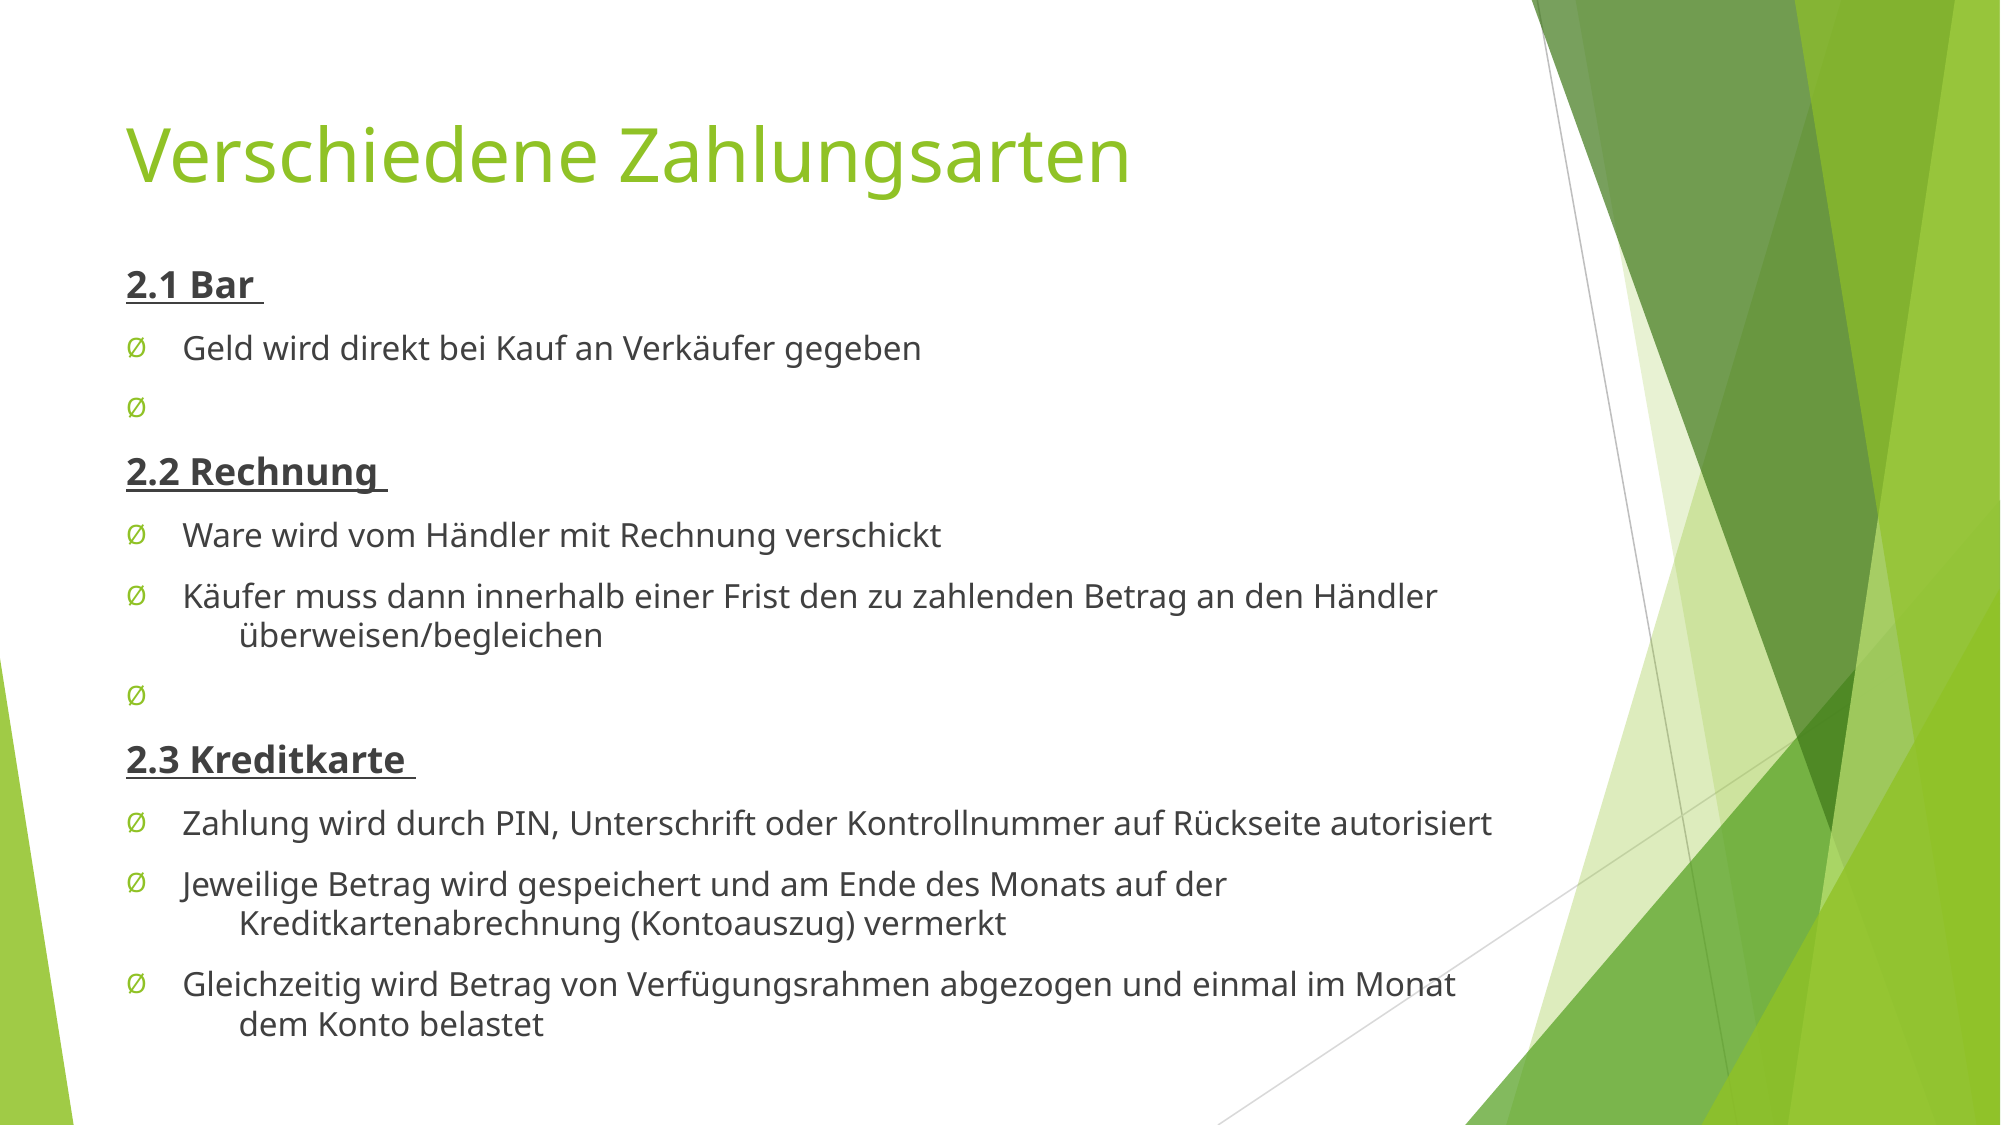

# Verschiedene Zahlungsarten
2.1 Bar
Geld wird direkt bei Kauf an Verkäufer gegeben
2.2 Rechnung
Ware wird vom Händler mit Rechnung verschickt
Käufer muss dann innerhalb einer Frist den zu zahlenden Betrag an den Händler überweisen/begleichen
2.3 Kreditkarte
Zahlung wird durch PIN, Unterschrift oder Kontrollnummer auf Rückseite autorisiert
Jeweilige Betrag wird gespeichert und am Ende des Monats auf der Kreditkartenabrechnung (Kontoauszug) vermerkt
Gleichzeitig wird Betrag von Verfügungsrahmen abgezogen und einmal im Monat dem Konto belastet